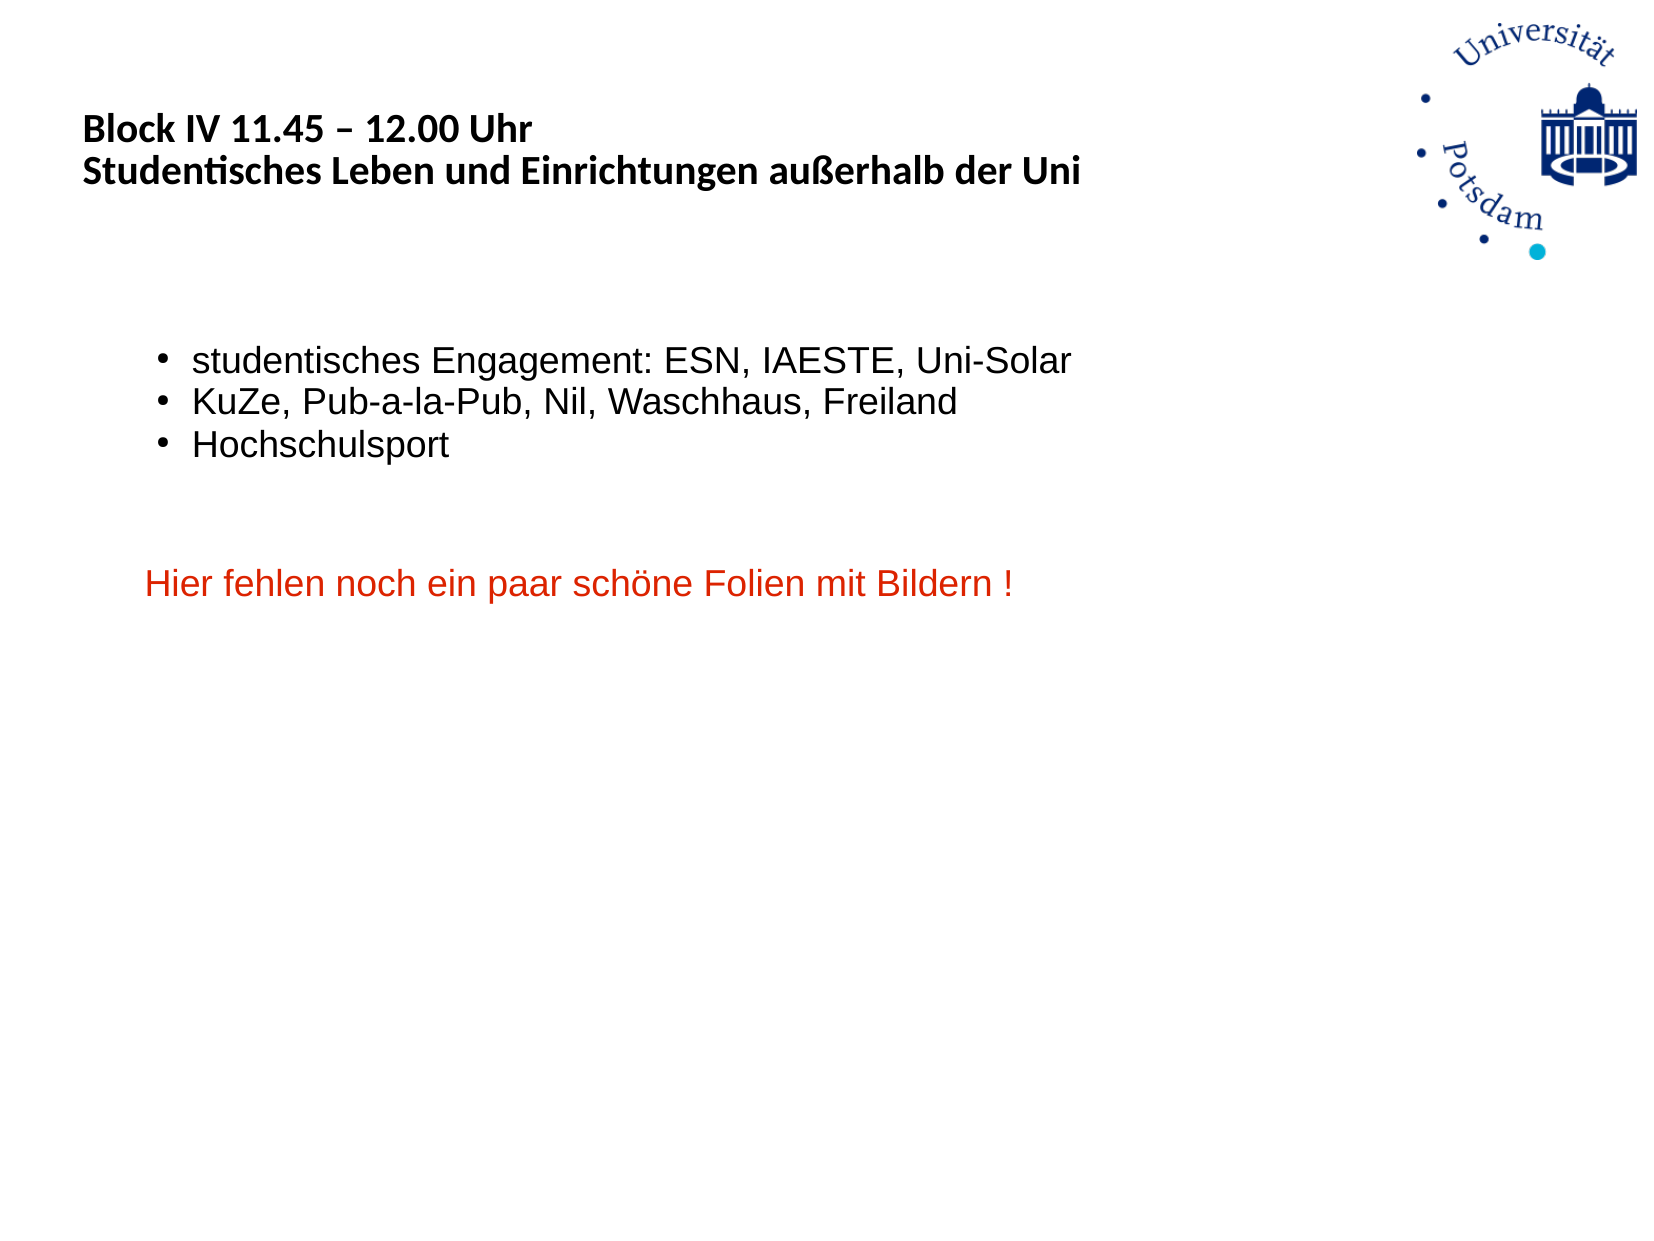

# Block IV 11.45 – 12.00 Uhr Studentisches Leben und Einrichtungen außerhalb der Uni
studentisches Engagement: ESN, IAESTE, Uni-Solar
KuZe, Pub-a-la-Pub, Nil, Waschhaus, Freiland
Hochschulsport
Hier fehlen noch ein paar schöne Folien mit Bildern !